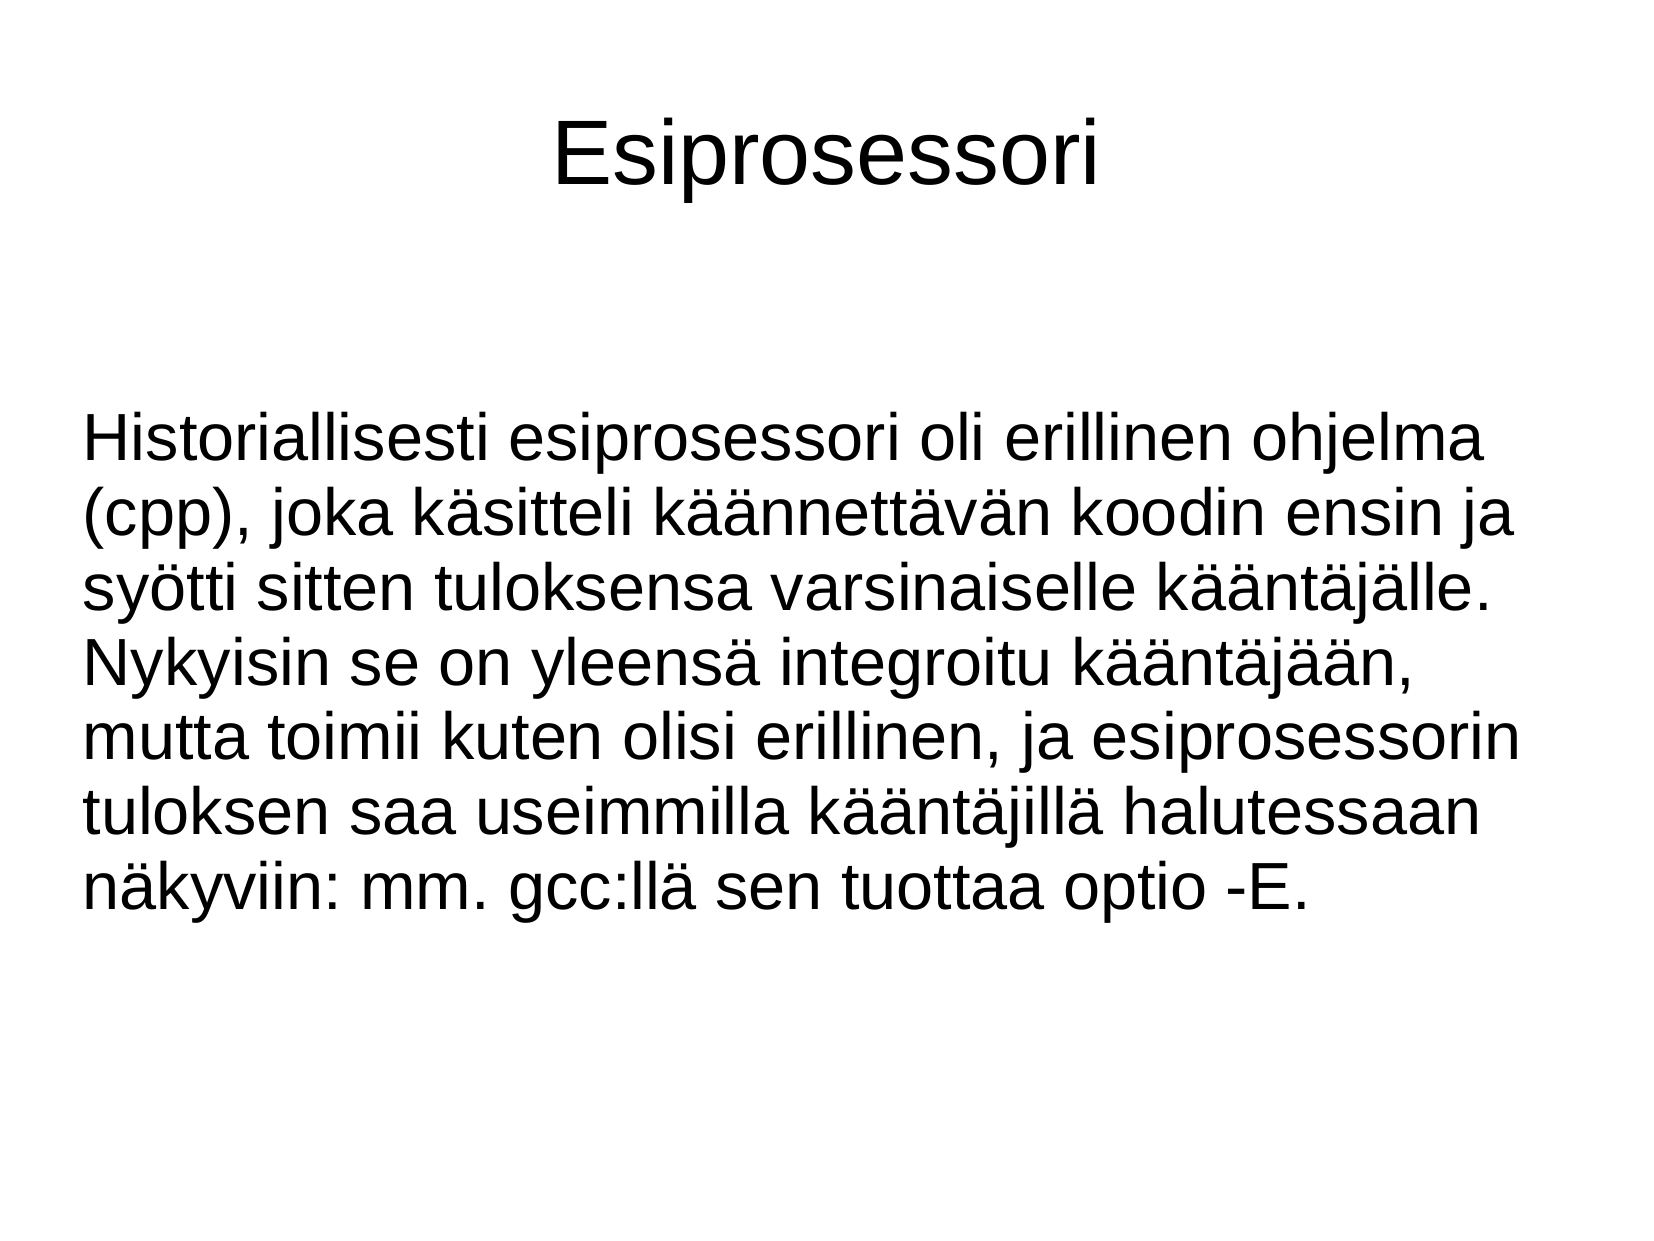

# Esiprosessori
Historiallisesti esiprosessori oli erillinen ohjelma (cpp), joka käsitteli käännettävän koodin ensin ja syötti sitten tuloksensa varsinaiselle kääntäjälle. Nykyisin se on yleensä integroitu kääntäjään, mutta toimii kuten olisi erillinen, ja esiprosessorin tuloksen saa useimmilla kääntäjillä halutessaan näkyviin: mm. gcc:llä sen tuottaa optio -E.